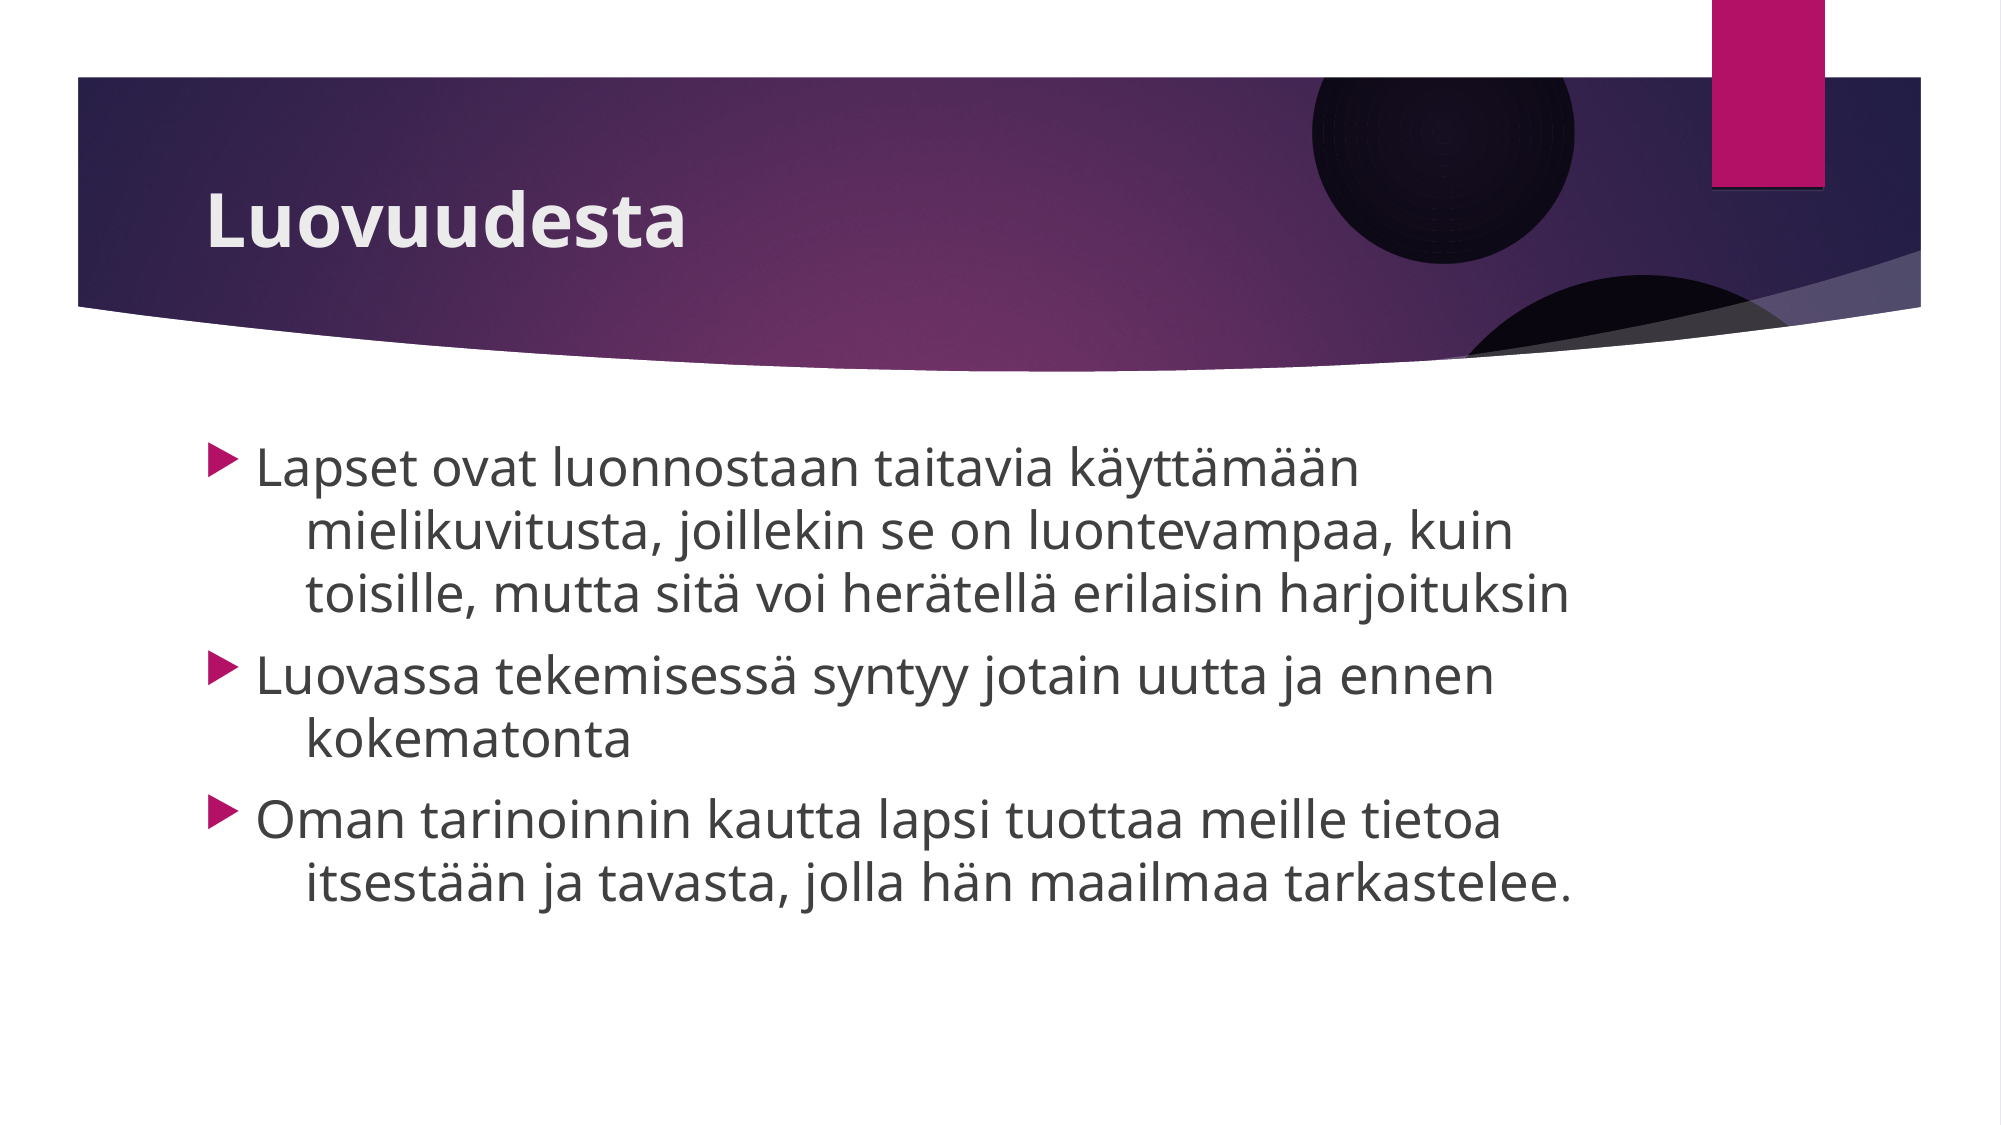

# Luovuudesta
Lapset ovat luonnostaan taitavia käyttämään mielikuvitusta, joillekin se on luontevampaa, kuin toisille, mutta sitä voi herätellä erilaisin harjoituksin
Luovassa tekemisessä syntyy jotain uutta ja ennen kokematonta
Oman tarinoinnin kautta lapsi tuottaa meille tietoa itsestään ja tavasta, jolla hän maailmaa tarkastelee.